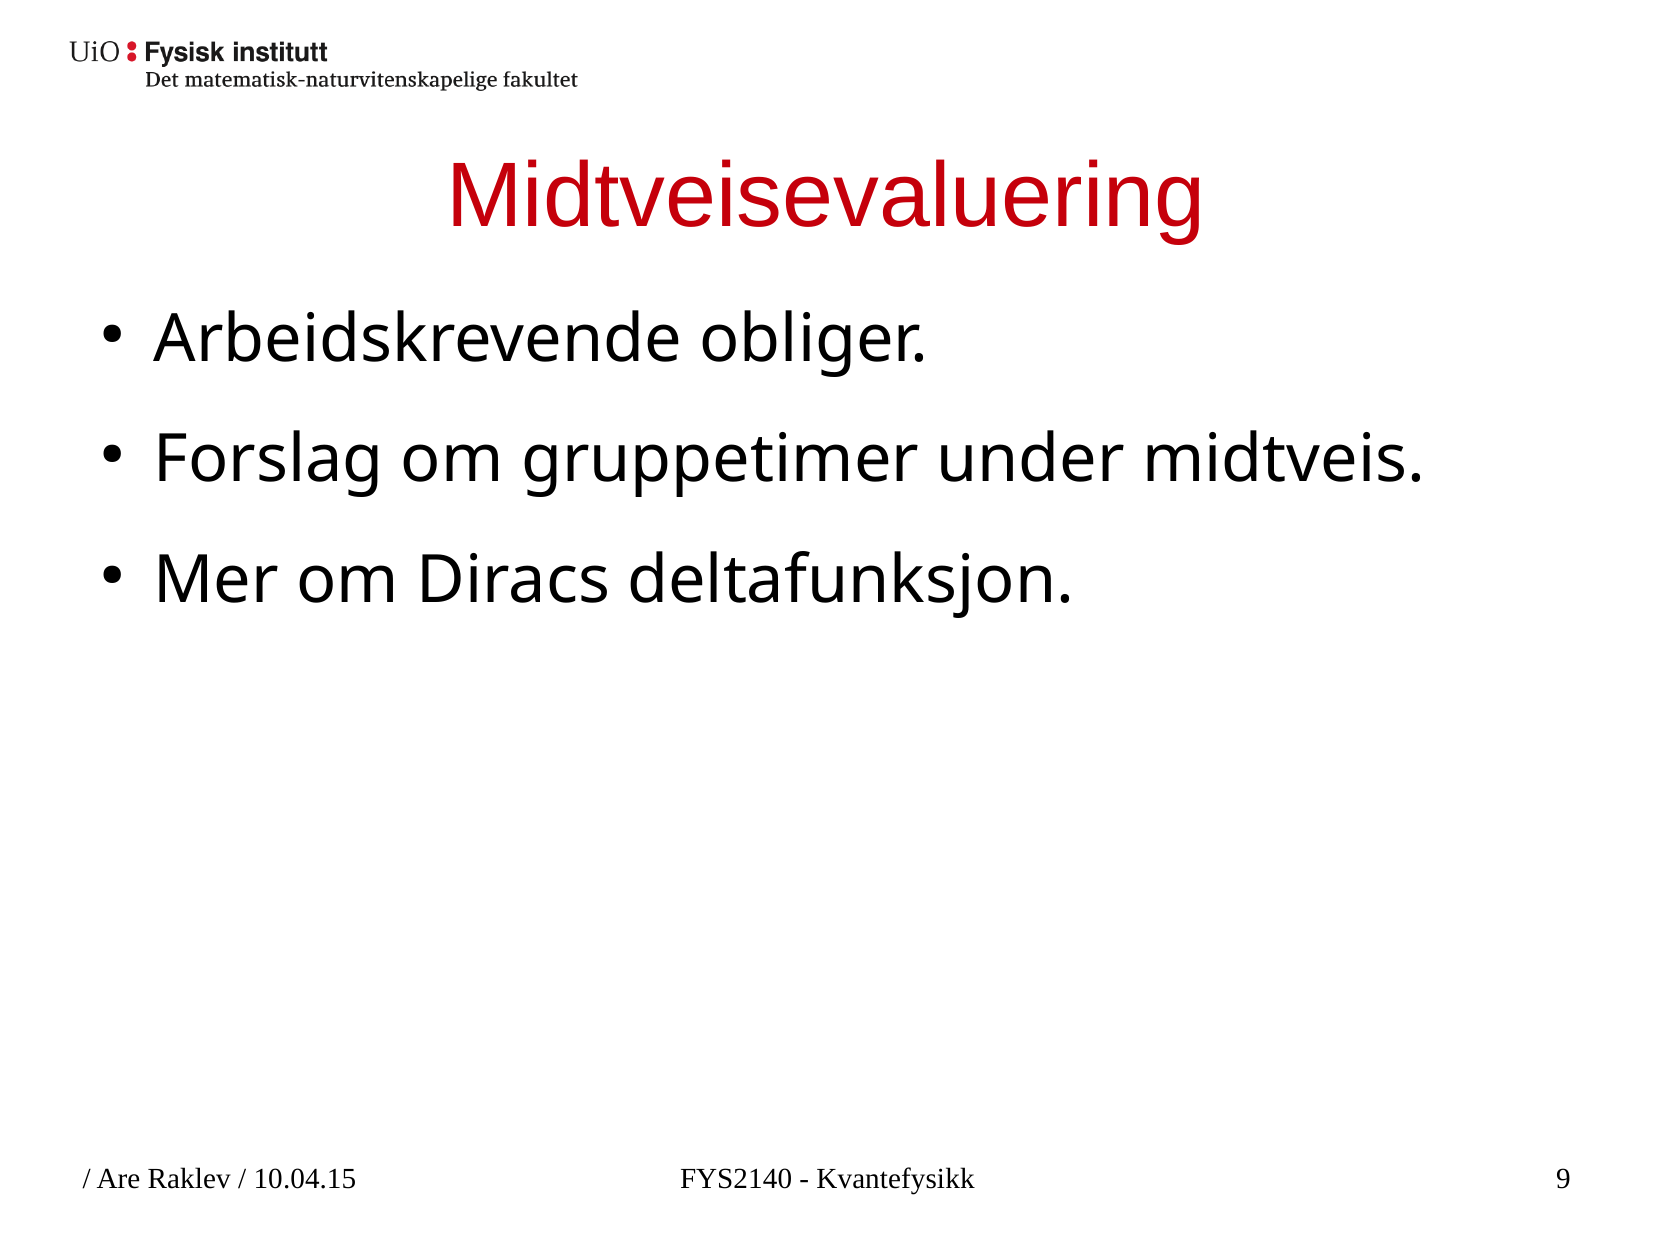

# Midtveisevaluering
Arbeidskrevende obliger.
Forslag om gruppetimer under midtveis.
Mer om Diracs deltafunksjon.
/ Are Raklev / 10.04.15
FYS2140 - Kvantefysikk
9